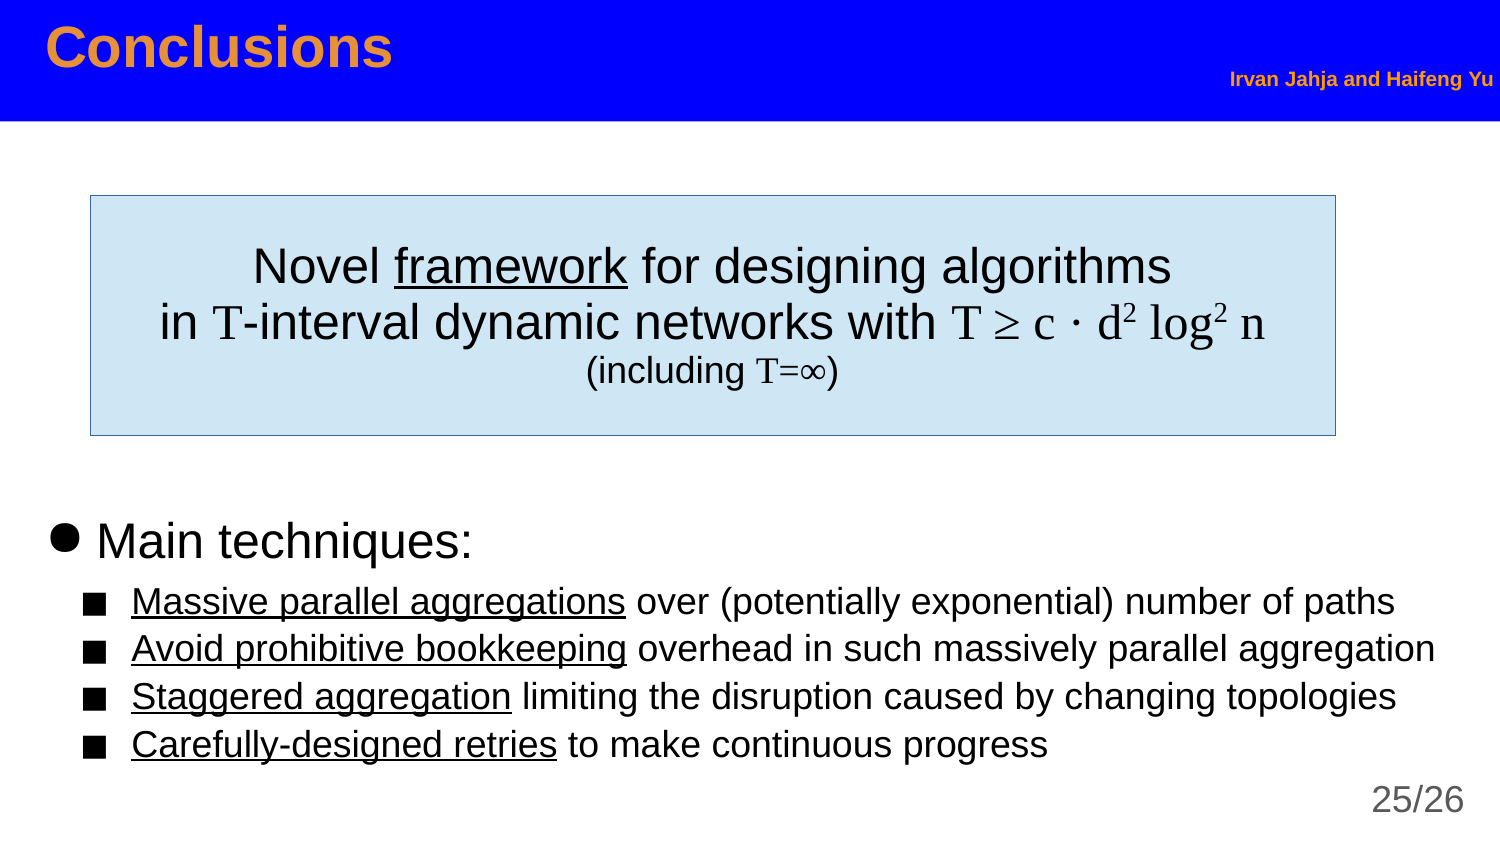

# Conclusions
Novel framework for designing algorithms
in T-interval dynamic networks with T ≥ c · d2 log2 n
(including T=∞)
Main techniques:
Massive parallel aggregations over (potentially exponential) number of paths
Avoid prohibitive bookkeeping overhead in such massively parallel aggregation
Staggered aggregation limiting the disruption caused by changing topologies
Carefully-designed retries to make continuous progress
25